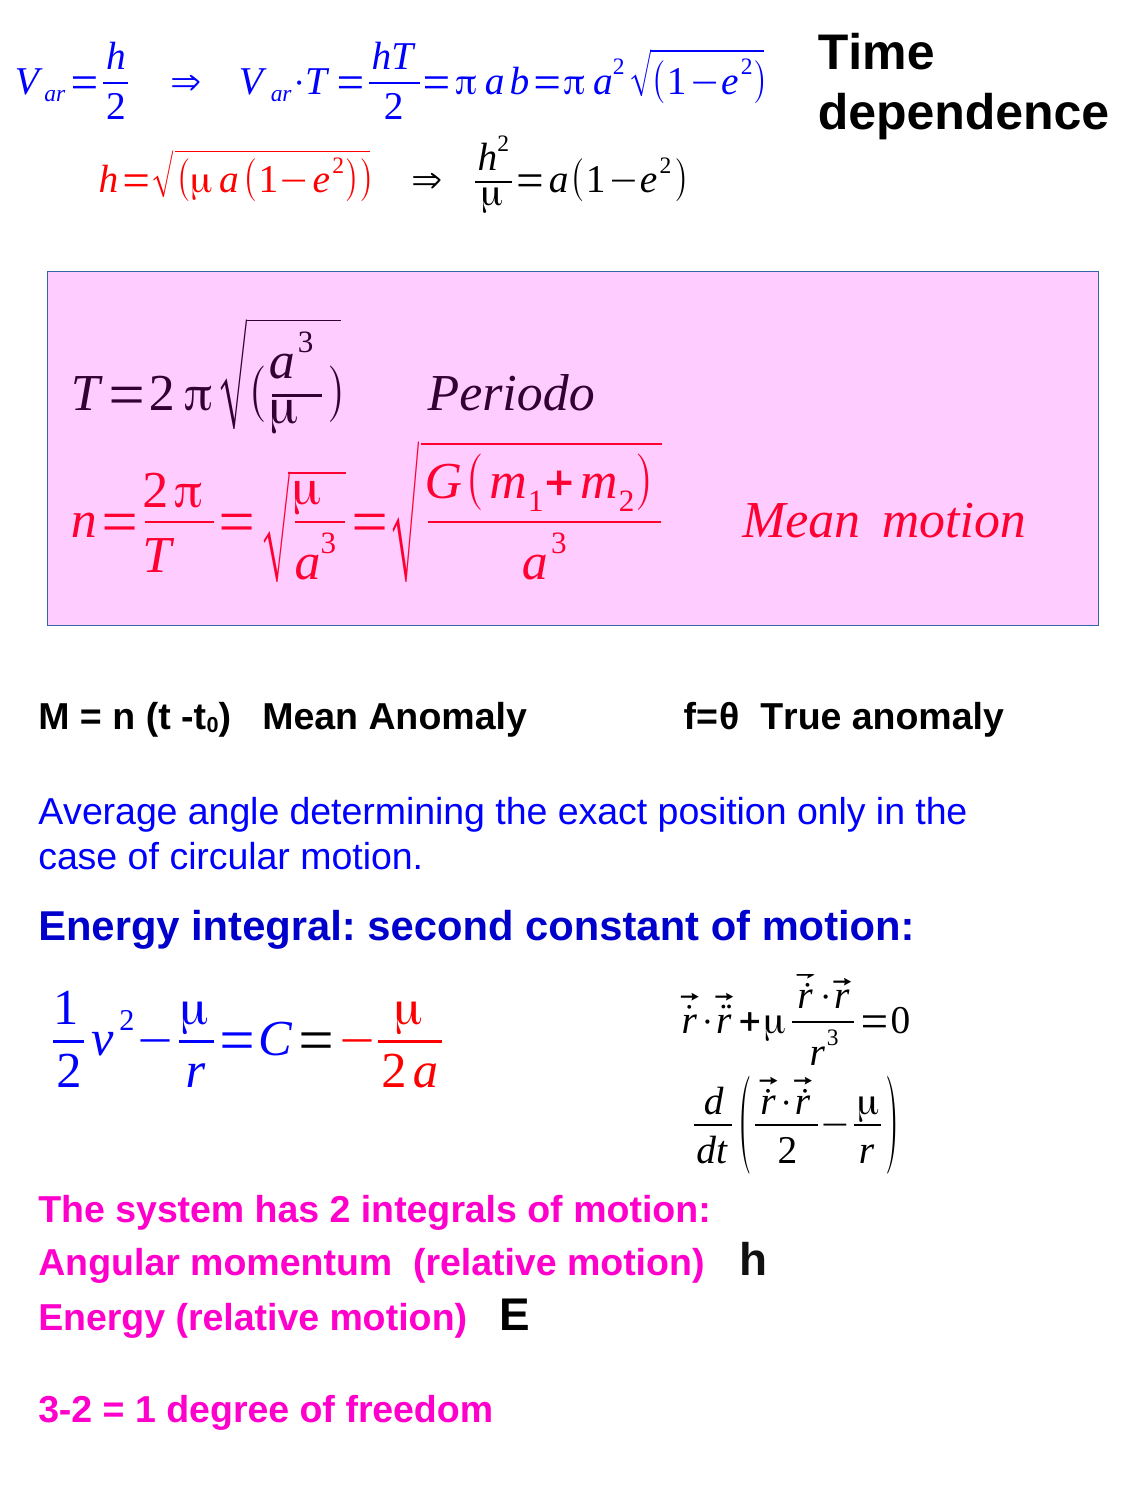

Time dependence
M = n (t -t0) Mean Anomaly f=θ True anomaly
Average angle determining the exact position only in the case of circular motion.
Energy integral: second constant of motion:
The system has 2 integrals of motion:
Angular momentum (relative motion) h
Energy (relative motion) E
3-2 = 1 degree of freedom